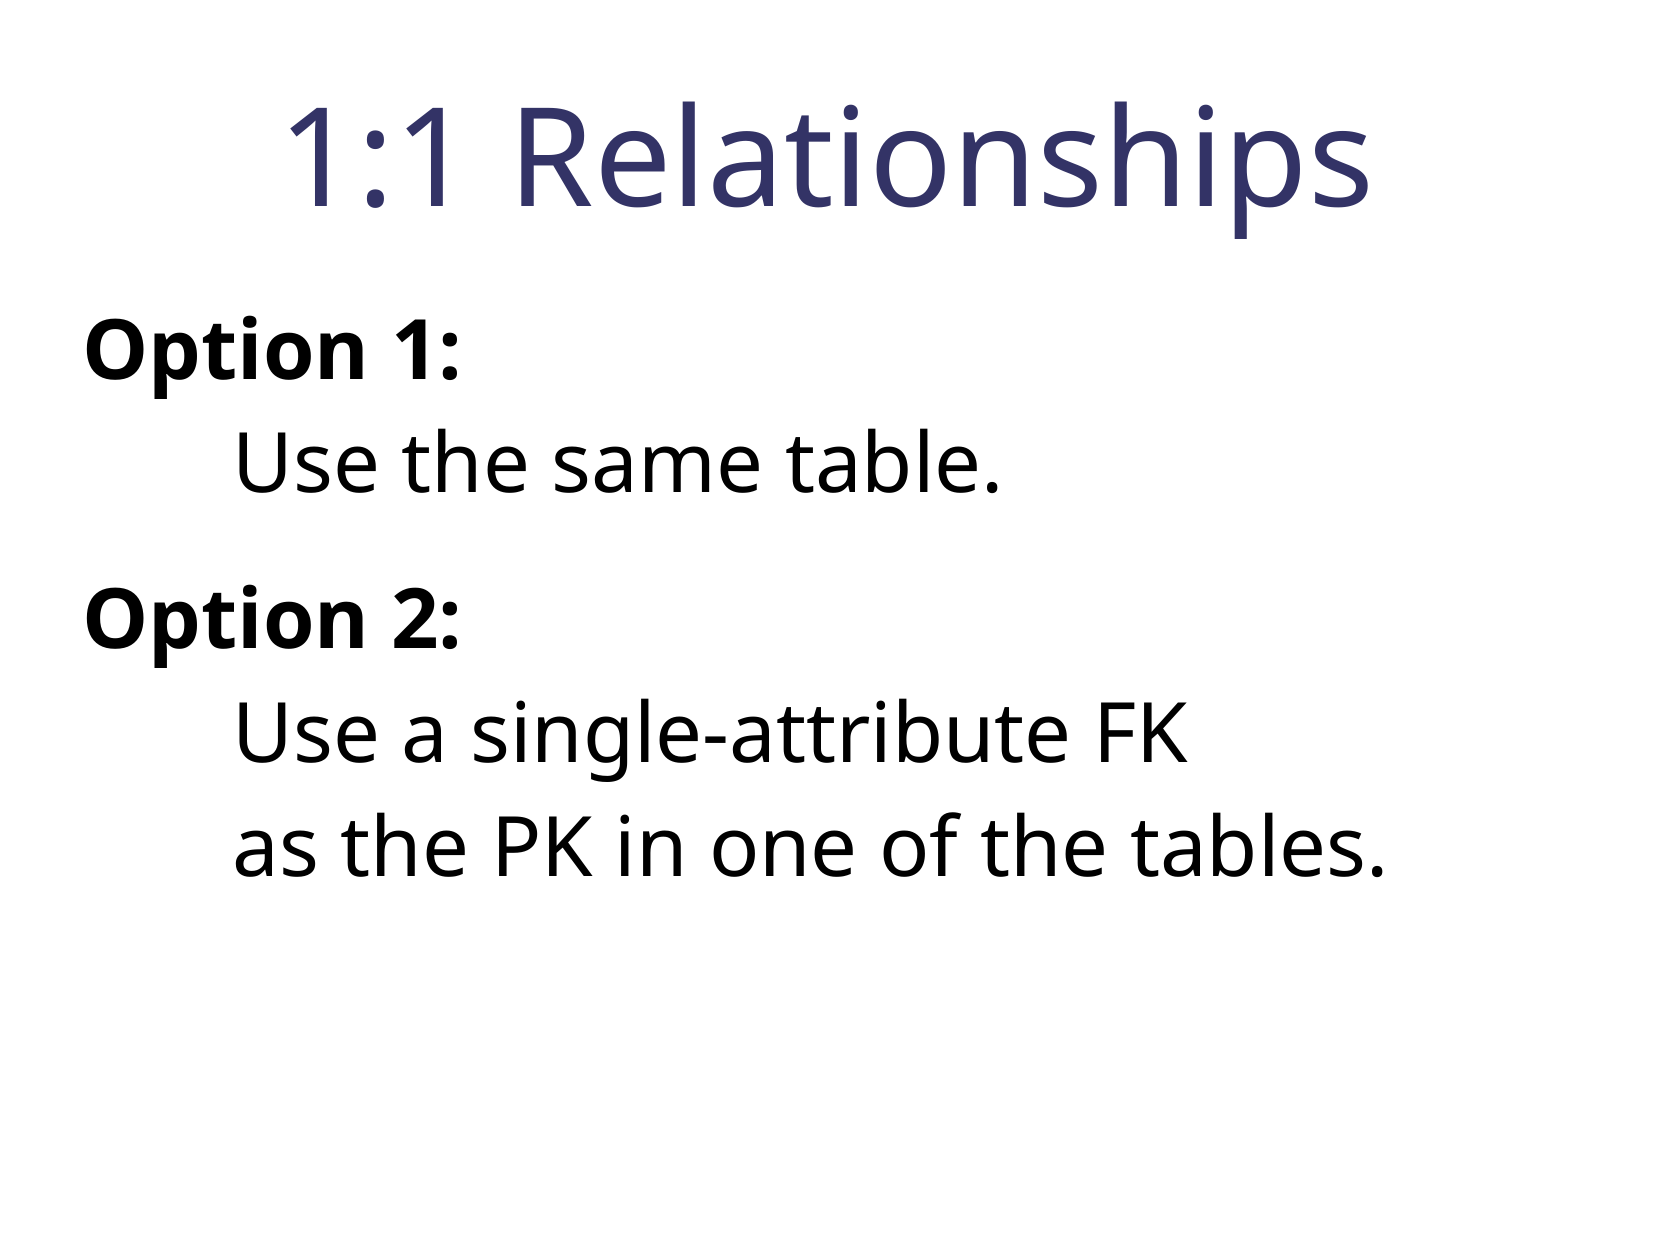

# 1:1 Relationships
Option 1:
		Use the same table.
Option 2:
		Use a single-attribute FK
		as the PK in one of the tables.